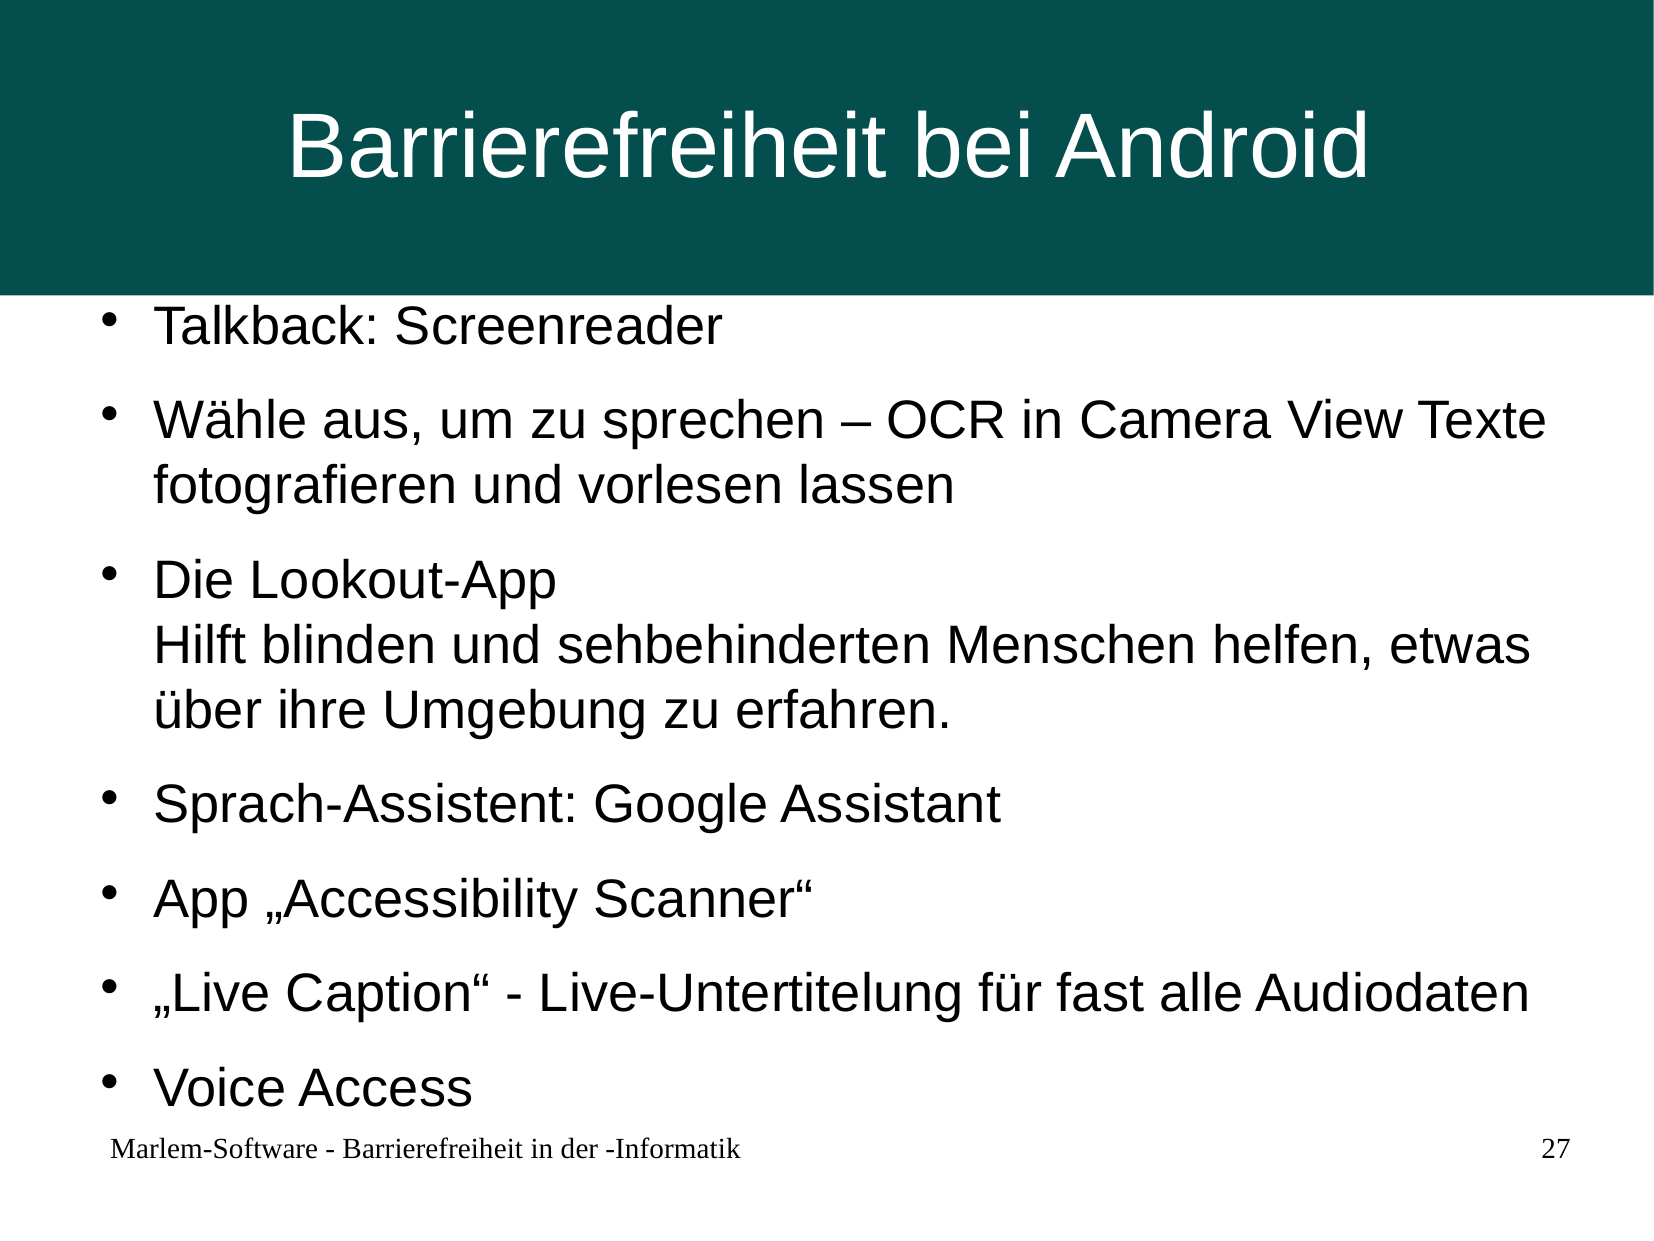

# Barrierefreiheit bei Android
Talkback: Screenreader
Wähle aus, um zu sprechen – OCR in Camera View Texte fotografieren und vorlesen lassen
Die Lookout-App
Hilft blinden und sehbehinderten Menschen helfen, etwas über ihre Umgebung zu erfahren.
Sprach-Assistent: Google Assistant
App „Accessibility Scanner“
„Live Caption“ - Live-Untertitelung für fast alle Audiodaten
Voice Access
Marlem-Software - Barrierefreiheit in der -Informatik
27